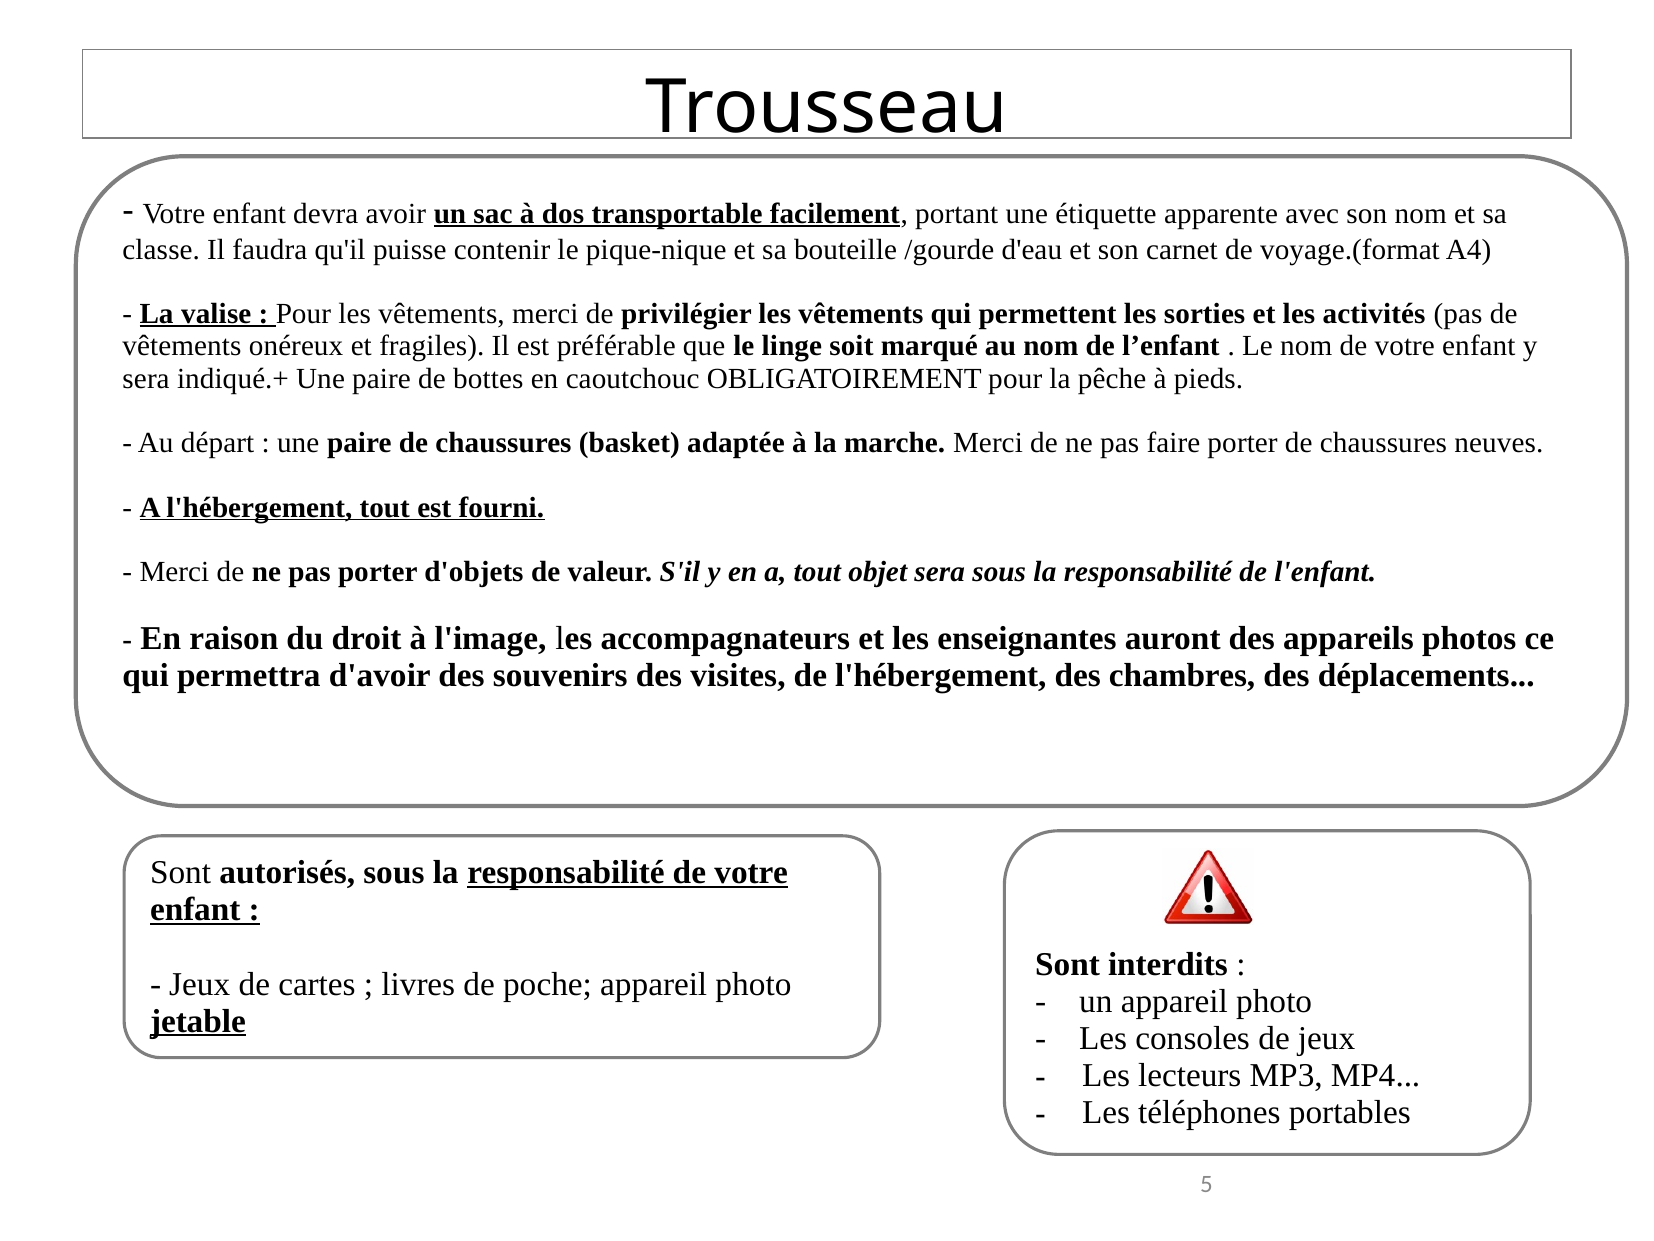

# Trousseau
- Votre enfant devra avoir un sac à dos transportable facilement, portant une étiquette apparente avec son nom et sa classe. Il faudra qu'il puisse contenir le pique-nique et sa bouteille /gourde d'eau et son carnet de voyage.(format A4)
- La valise : Pour les vêtements, merci de privilégier les vêtements qui permettent les sorties et les activités (pas de vêtements onéreux et fragiles). Il est préférable que le linge soit marqué au nom de l’enfant . Le nom de votre enfant y sera indiqué.+ Une paire de bottes en caoutchouc OBLIGATOIREMENT pour la pêche à pieds.
- Au départ : une paire de chaussures (basket) adaptée à la marche. Merci de ne pas faire porter de chaussures neuves.
- A l'hébergement, tout est fourni.
- Merci de ne pas porter d'objets de valeur. S'il y en a, tout objet sera sous la responsabilité de l'enfant.
- En raison du droit à l'image, les accompagnateurs et les enseignantes auront des appareils photos ce qui permettra d'avoir des souvenirs des visites, de l'hébergement, des chambres, des déplacements...
Sont interdits :
- un appareil photo
- Les consoles de jeux
Les lecteurs MP3, MP4...
Les téléphones portables
Sont autorisés, sous la responsabilité de votre enfant :
- Jeux de cartes ; livres de poche; appareil photo jetable